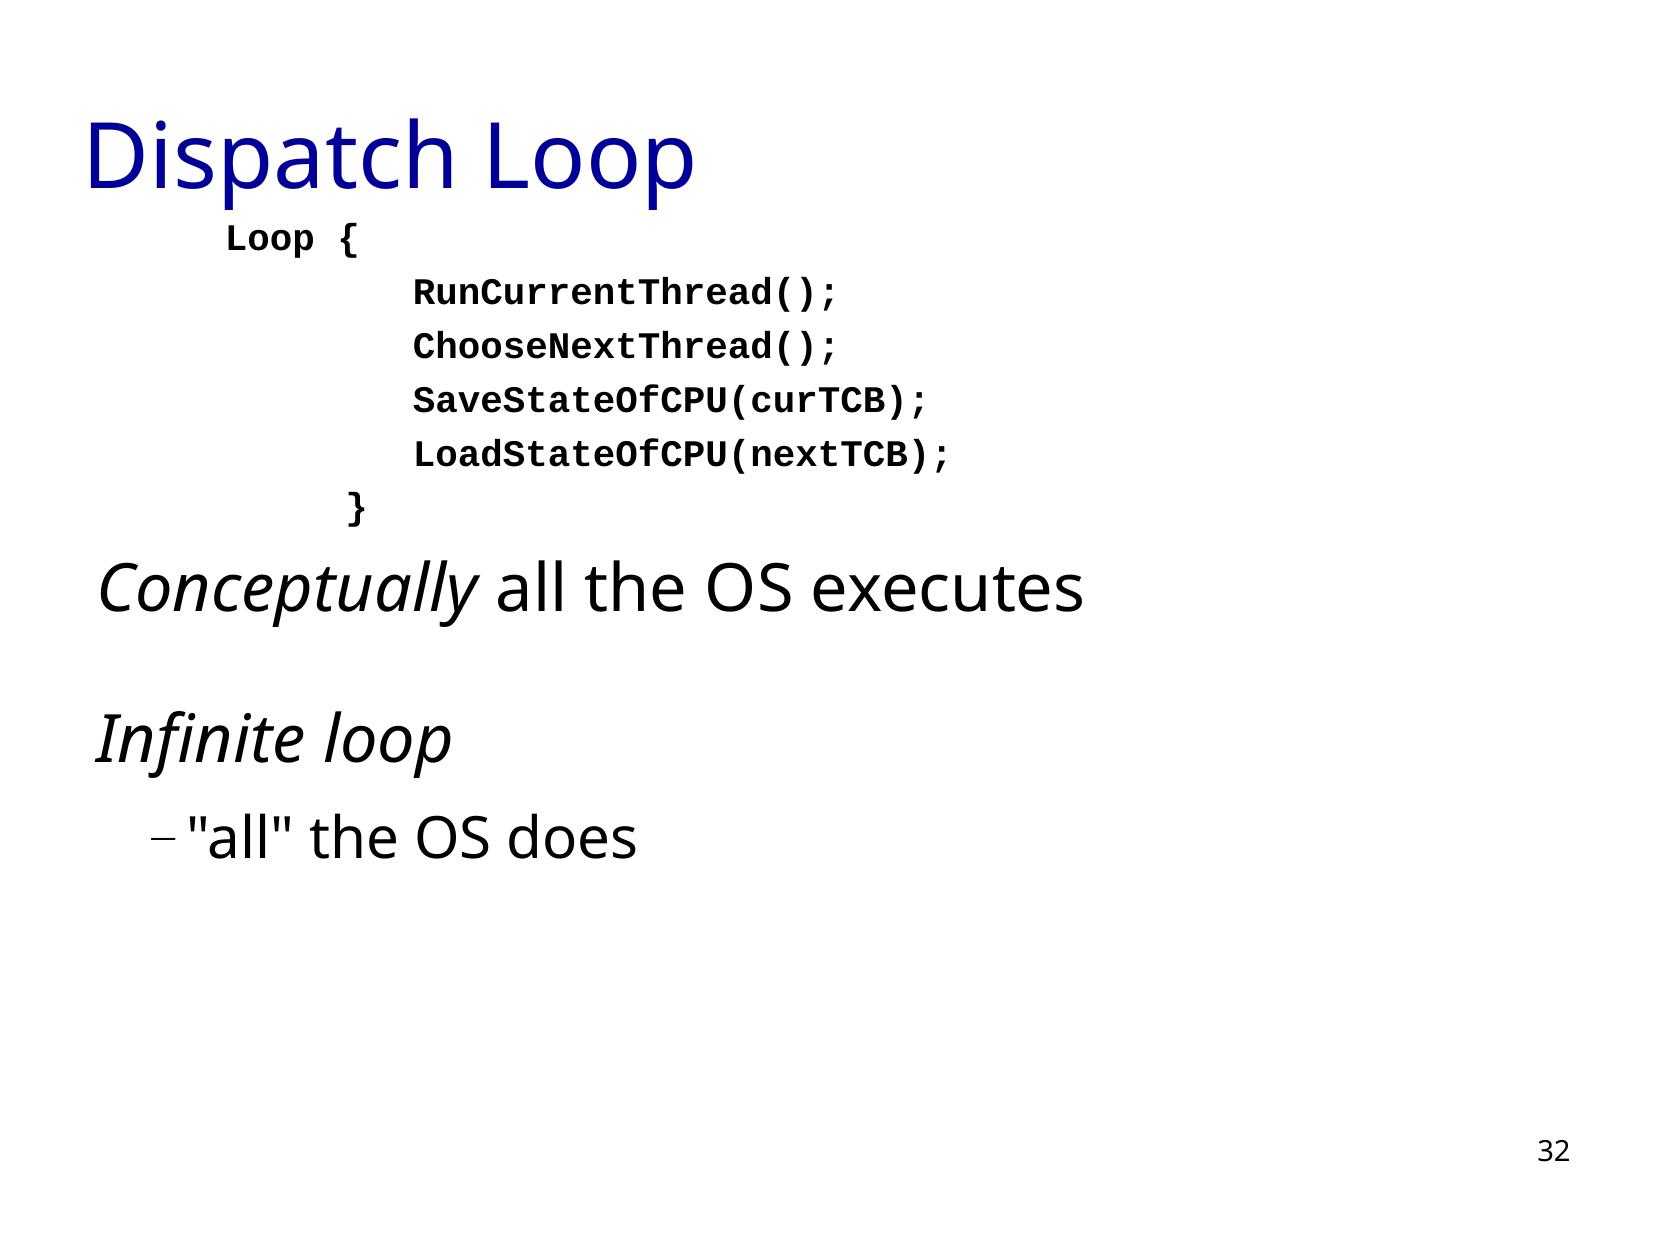

# Dispatch Loop
Loop {
		 RunCurrentThread();
		 ChooseNextThread();
		 SaveStateOfCPU(curTCB);
		 LoadStateOfCPU(nextTCB);
		}
Conceptually all the OS executes
Infinite loop
"all" the OS does
32